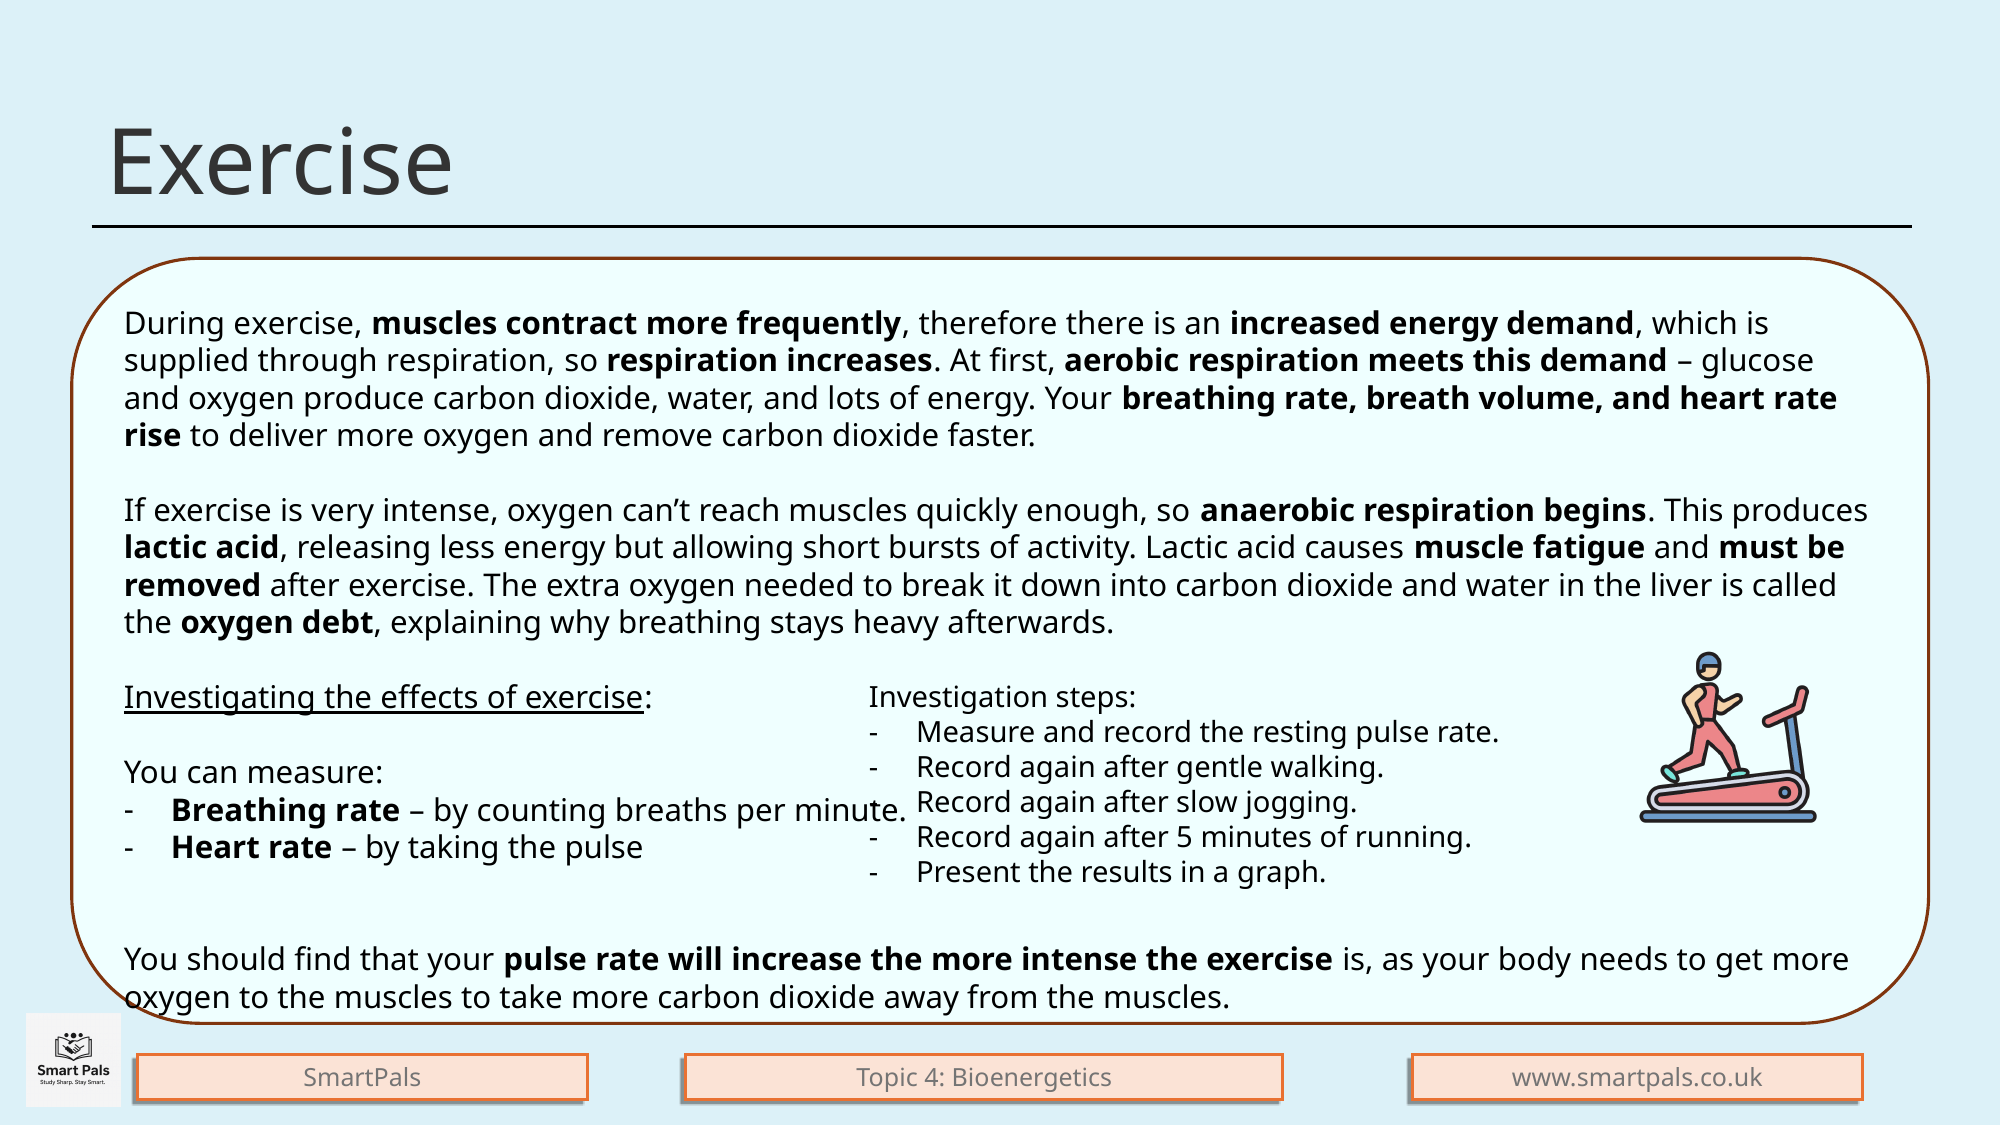

# Exercise
During exercise, muscles contract more frequently, therefore there is an increased energy demand, which is supplied through respiration, so respiration increases. At first, aerobic respiration meets this demand – glucose and oxygen produce carbon dioxide, water, and lots of energy. Your breathing rate, breath volume, and heart rate rise to deliver more oxygen and remove carbon dioxide faster.
If exercise is very intense, oxygen can’t reach muscles quickly enough, so anaerobic respiration begins. This produces lactic acid, releasing less energy but allowing short bursts of activity. Lactic acid causes muscle fatigue and must be removed after exercise. The extra oxygen needed to break it down into carbon dioxide and water in the liver is called the oxygen debt, explaining why breathing stays heavy afterwards.
Investigating the effects of exercise:
You can measure:
Breathing rate – by counting breaths per minute.
Heart rate – by taking the pulse
You should find that your pulse rate will increase the more intense the exercise is, as your body needs to get more oxygen to the muscles to take more carbon dioxide away from the muscles.
Investigation steps:
Measure and record the resting pulse rate.
Record again after gentle walking.
Record again after slow jogging.
Record again after 5 minutes of running.
Present the results in a graph.